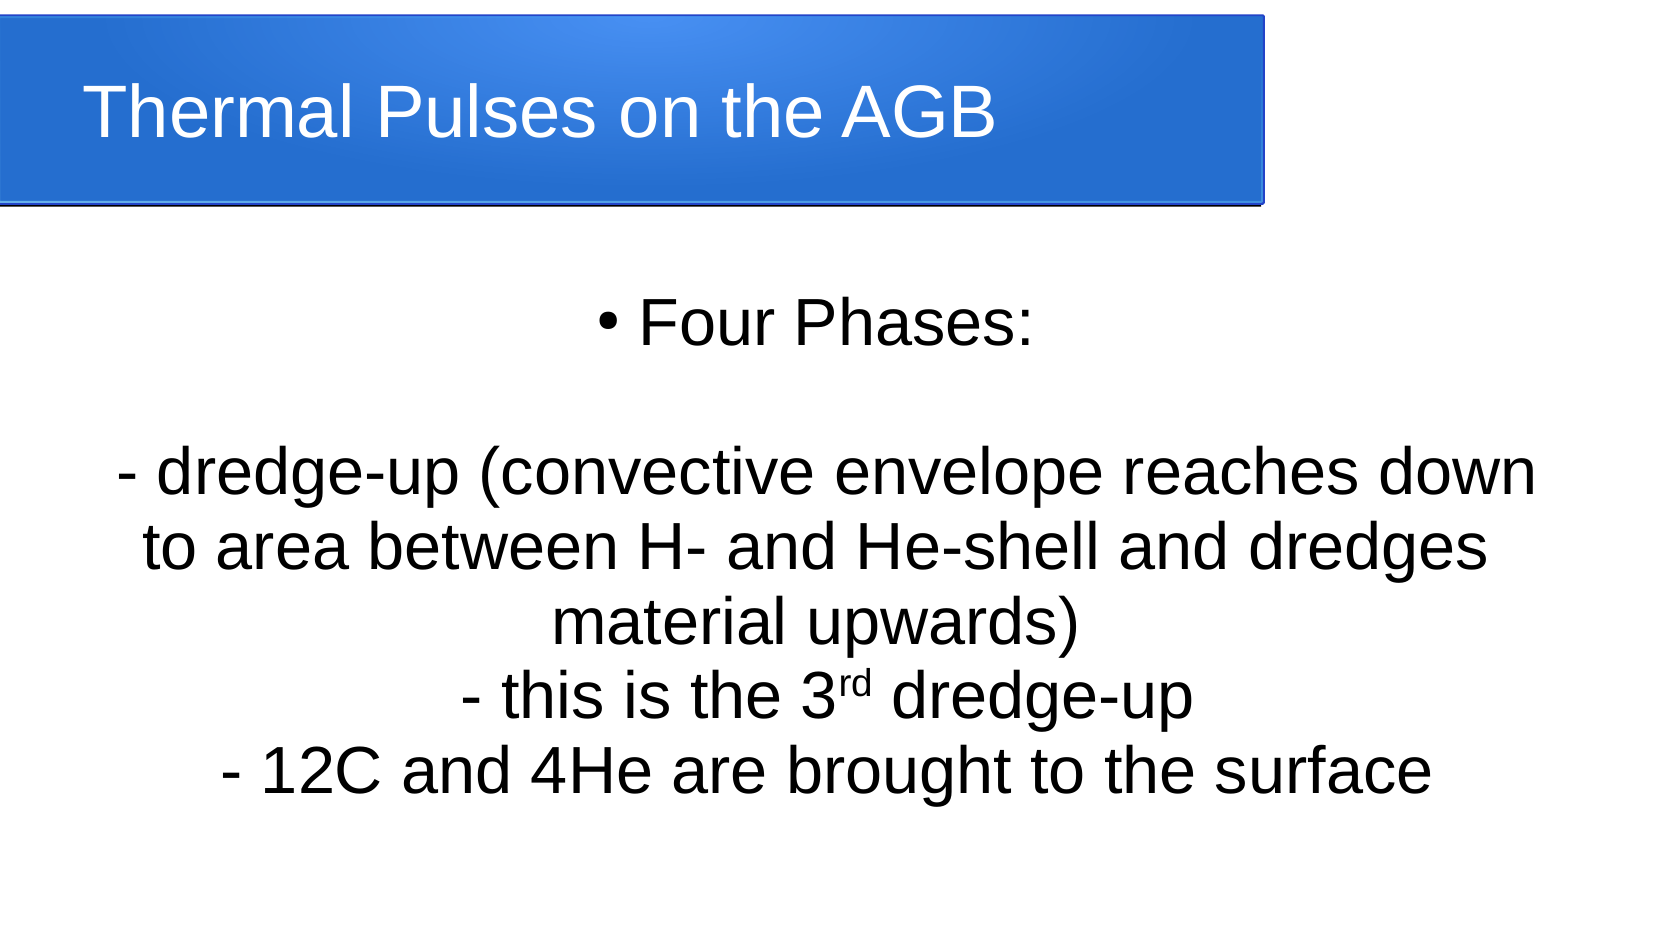

# Thermal Pulses on the AGB
 Four Phases:
- dredge-up (convective envelope reaches down to area between H- and He-shell and dredges material upwards)
- this is the 3rd dredge-up
- 12C and 4He are brought to the surface